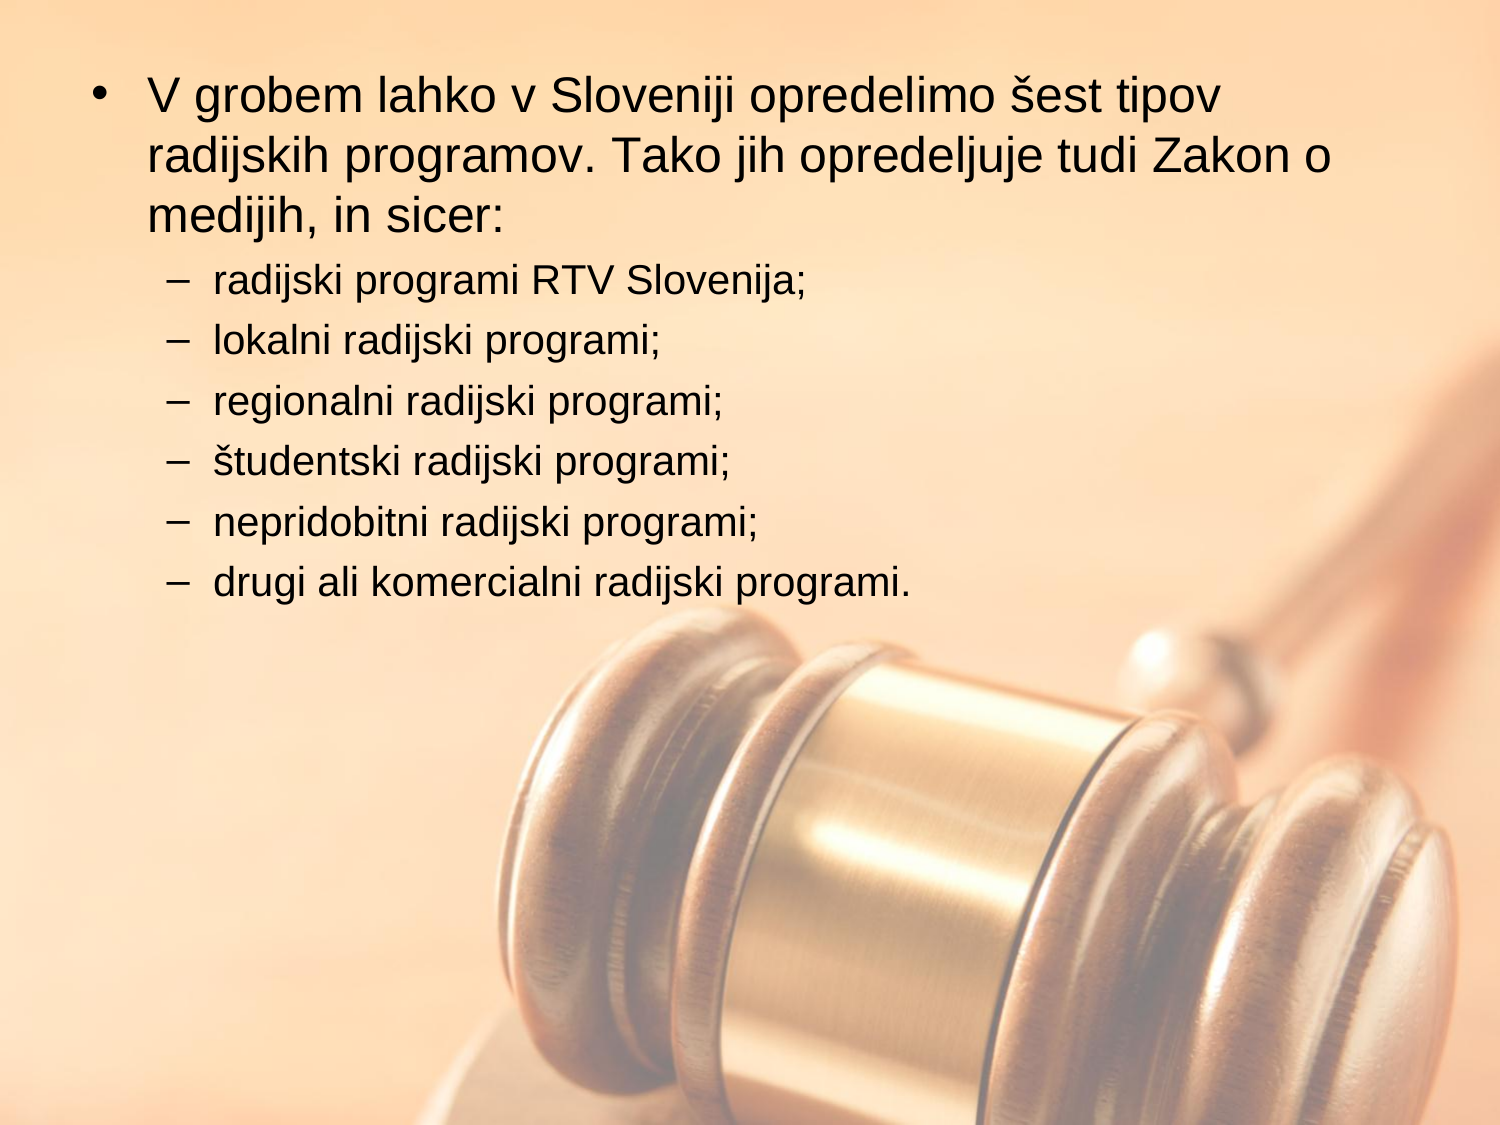

V grobem lahko v Sloveniji opredelimo šest tipov radijskih programov. Tako jih opredeljuje tudi Zakon o medijih, in sicer:
radijski programi RTV Slovenija;
lokalni radijski programi;
regionalni radijski programi;
študentski radijski programi;
nepridobitni radijski programi;
drugi ali komercialni radijski programi.